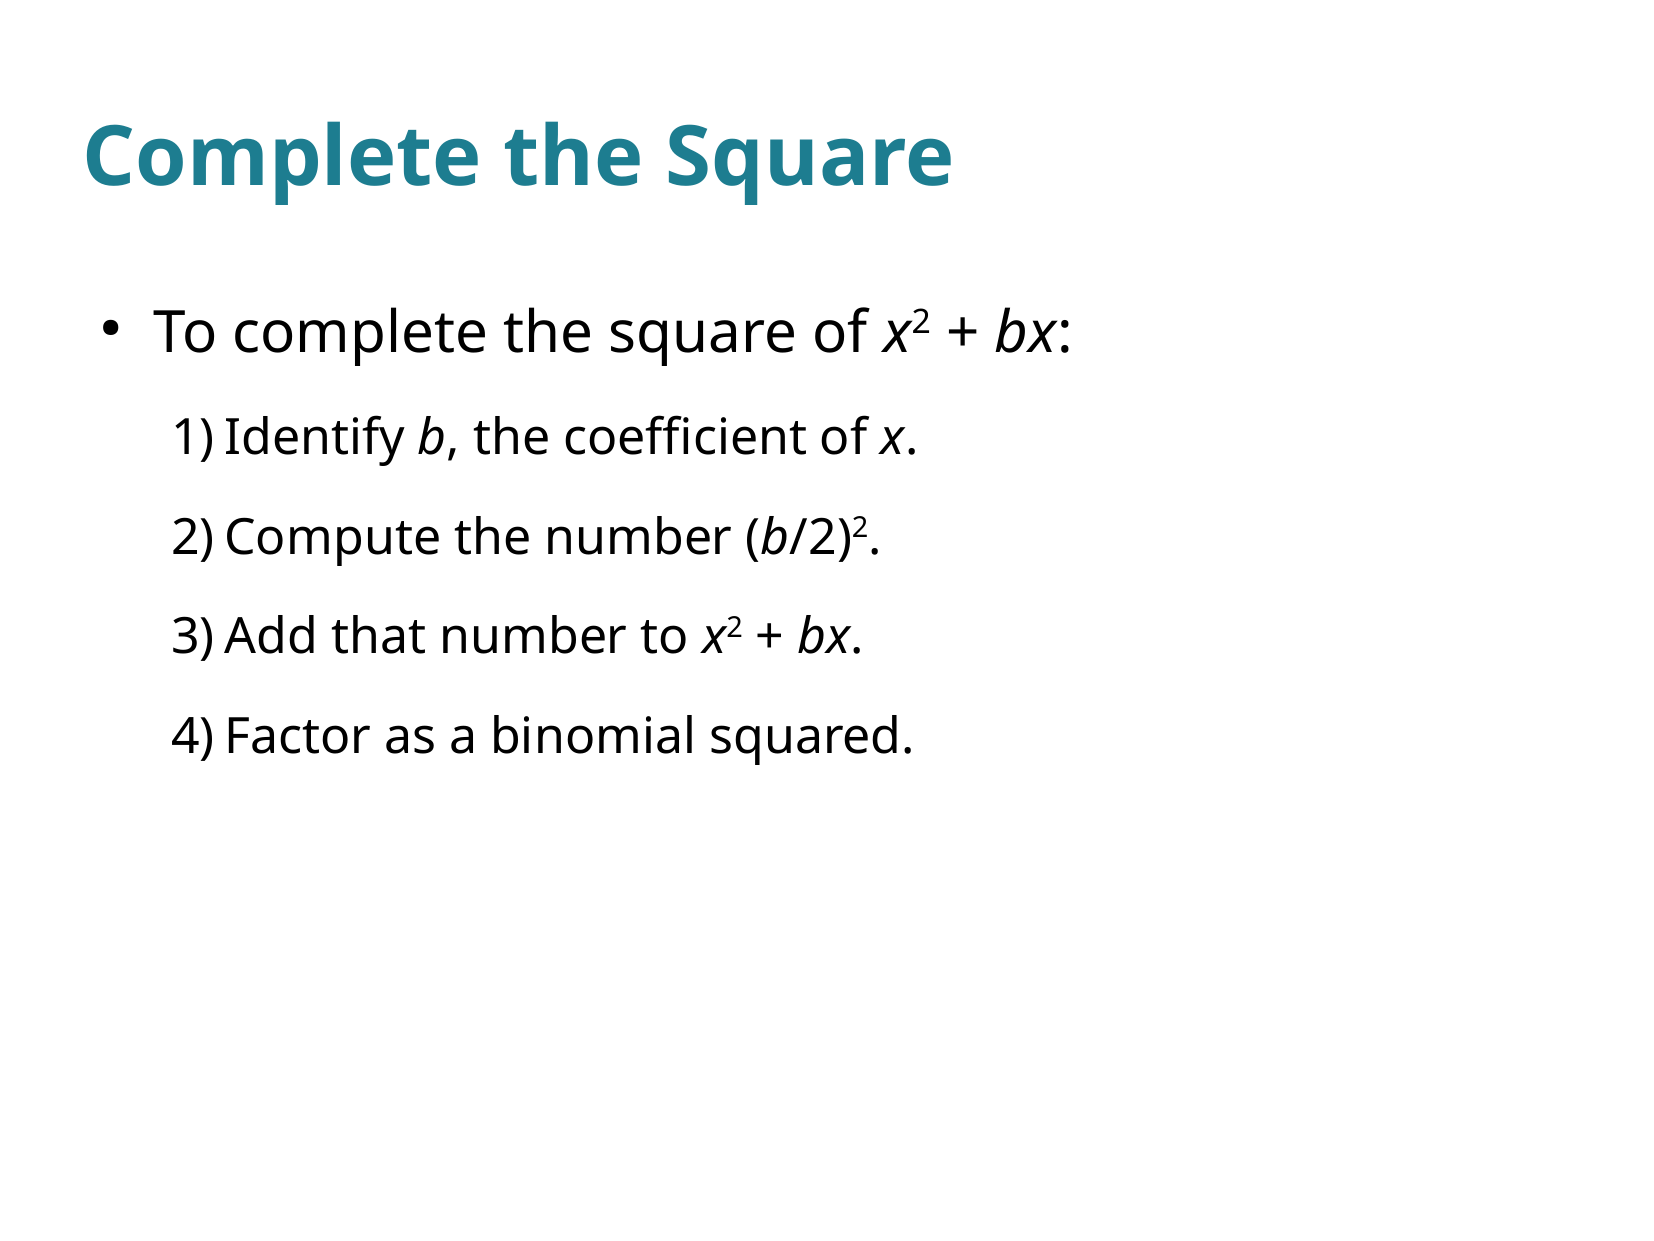

# Complete the Square
To complete the square of x2 + bx:
Identify b, the coefficient of x.
Compute the number (b/2)2.
Add that number to x2 + bx.
Factor as a binomial squared.